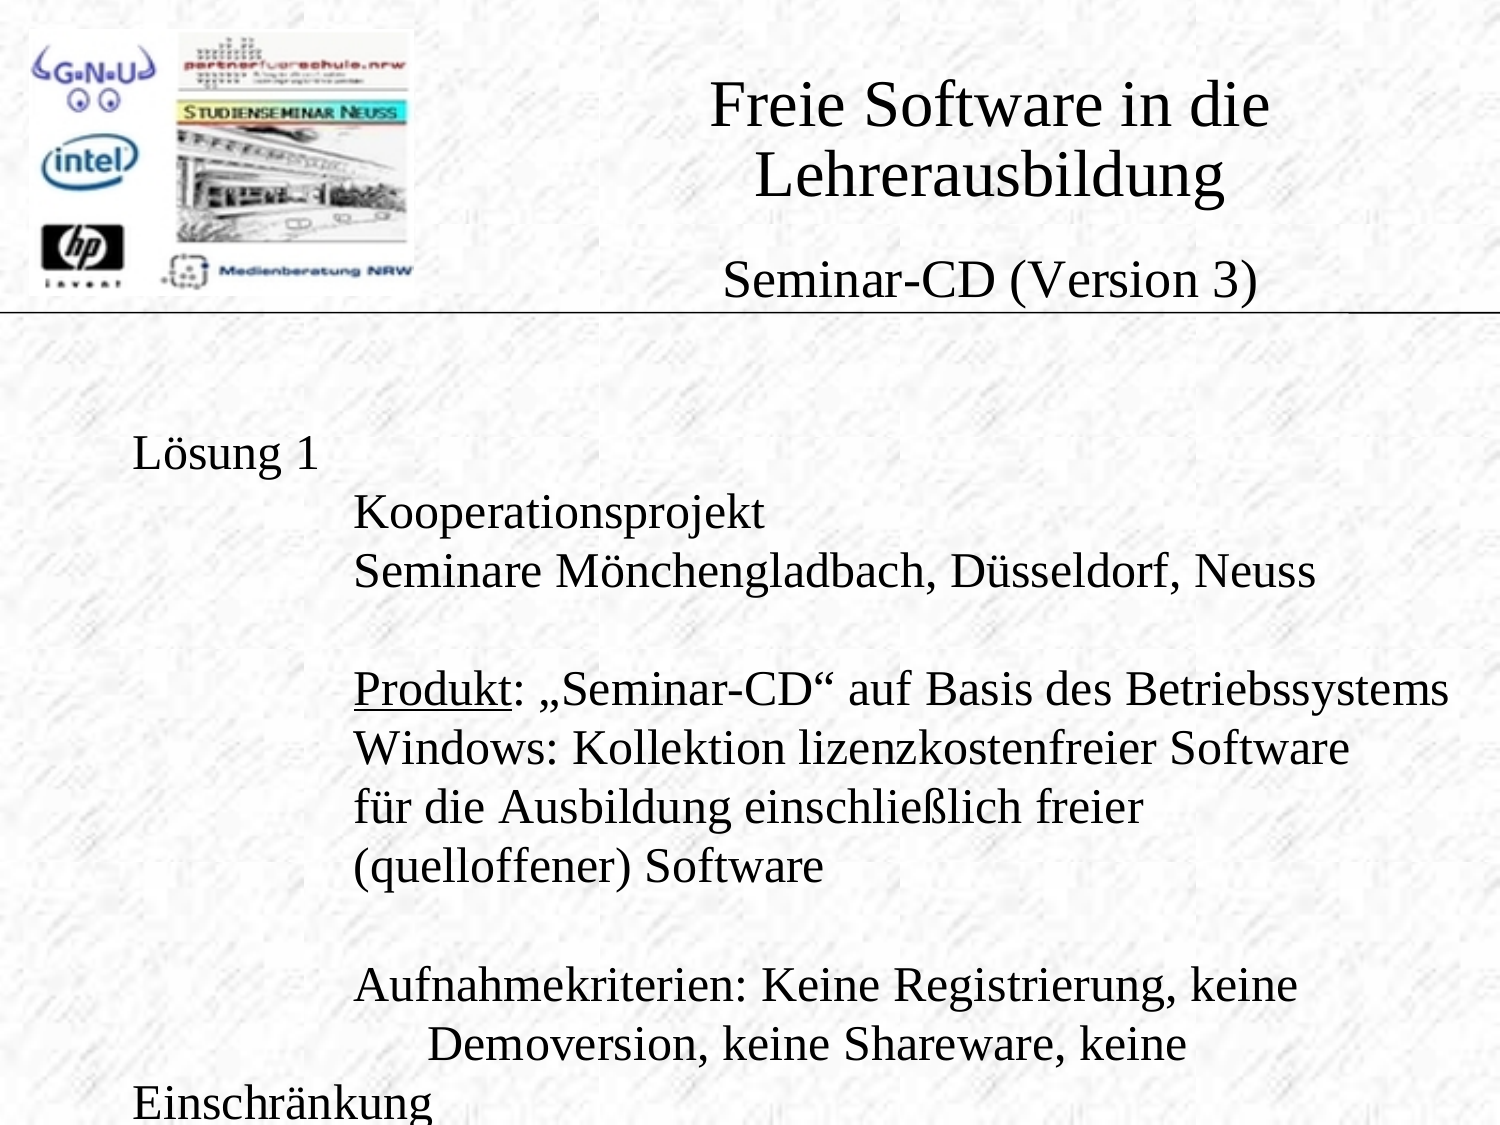

Freie Software in die Lehrerausbildung
Seminar-CD (Version 3)
Lösung 1
			Kooperationsprojekt
			Seminare Mönchengladbach, Düsseldorf, Neuss
			Produkt: „Seminar-CD“ auf Basis des Betriebssystems 			Windows: Kollektion lizenzkostenfreier Software 					für die Ausbildung einschließlich freier 								(quelloffener) Software
			Aufnahmekriterien: Keine Registrierung, keine 						Demoversion, keine Shareware, keine Einschränkung